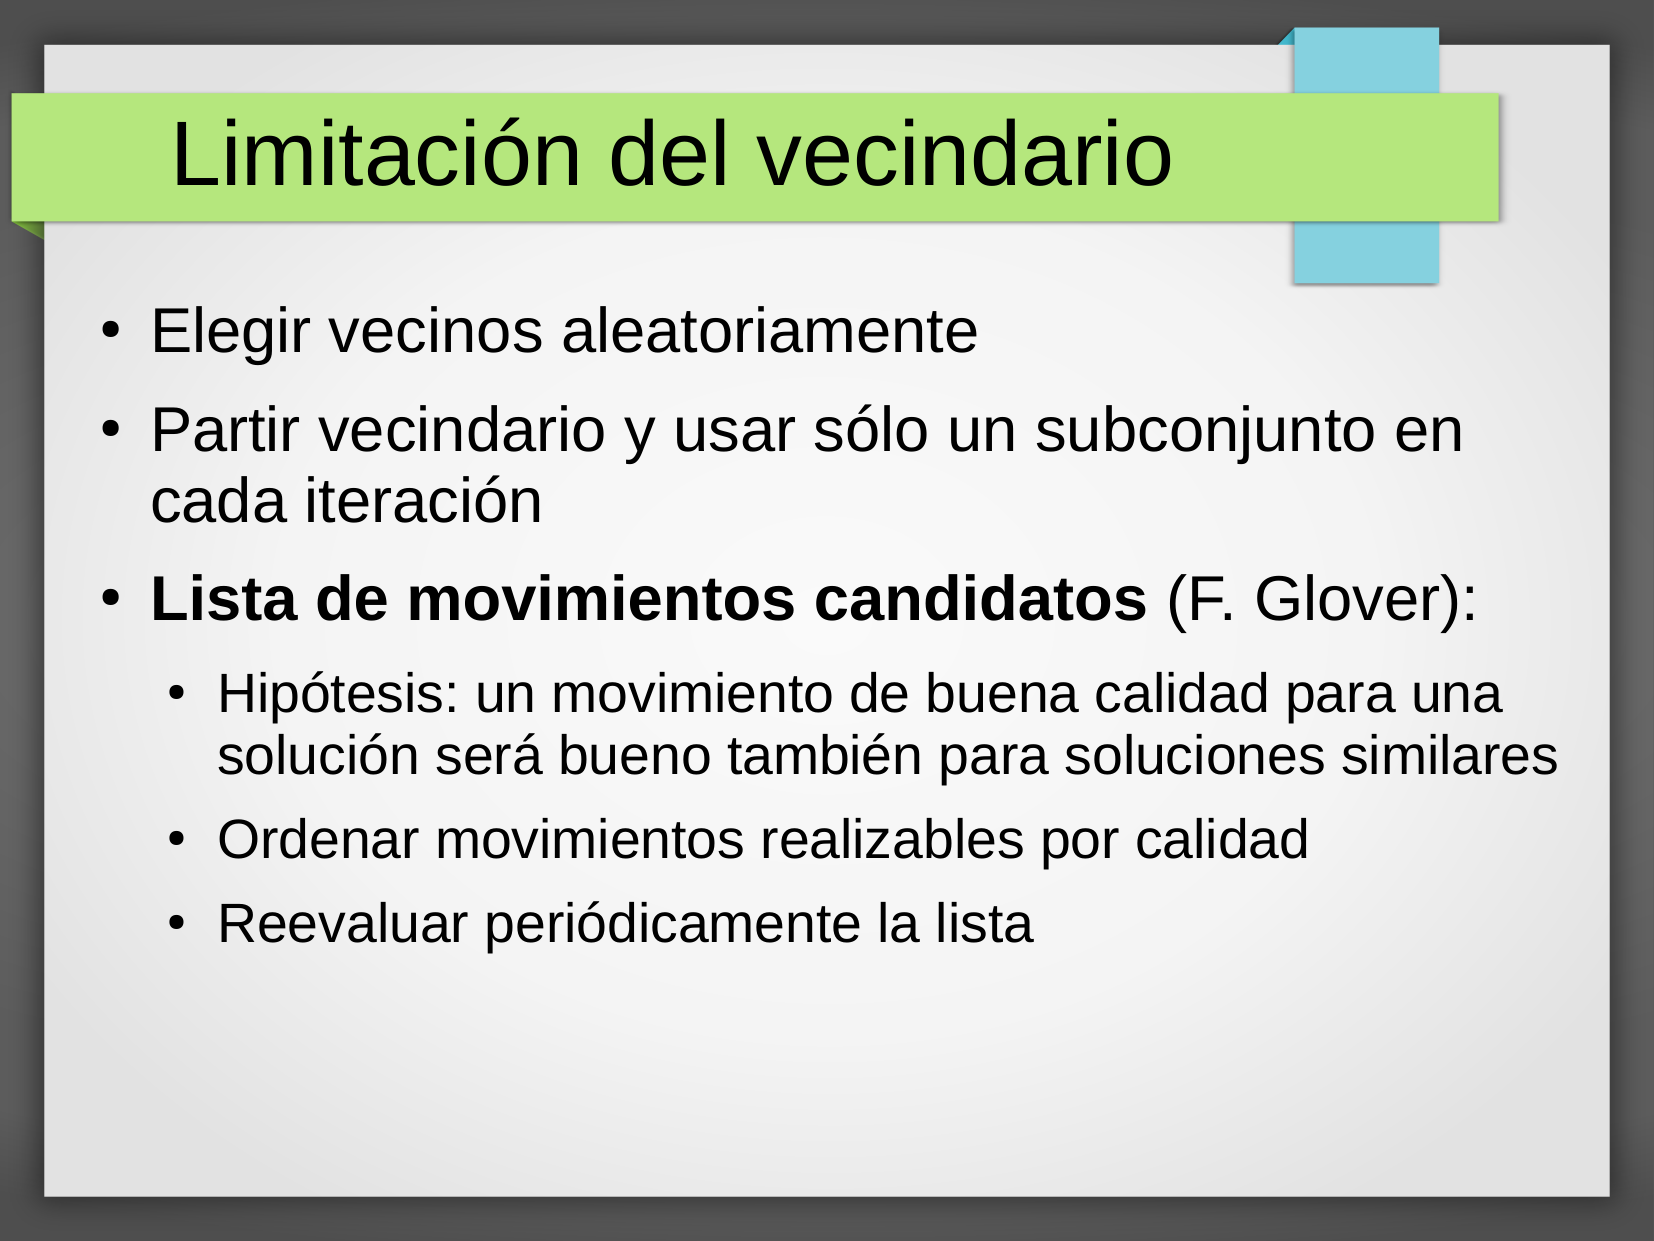

# Limitación del vecindario
Elegir vecinos aleatoriamente
Partir vecindario y usar sólo un subconjunto en cada iteración
Lista de movimientos candidatos (F. Glover):
Hipótesis: un movimiento de buena calidad para una solución será bueno también para soluciones similares
Ordenar movimientos realizables por calidad
Reevaluar periódicamente la lista